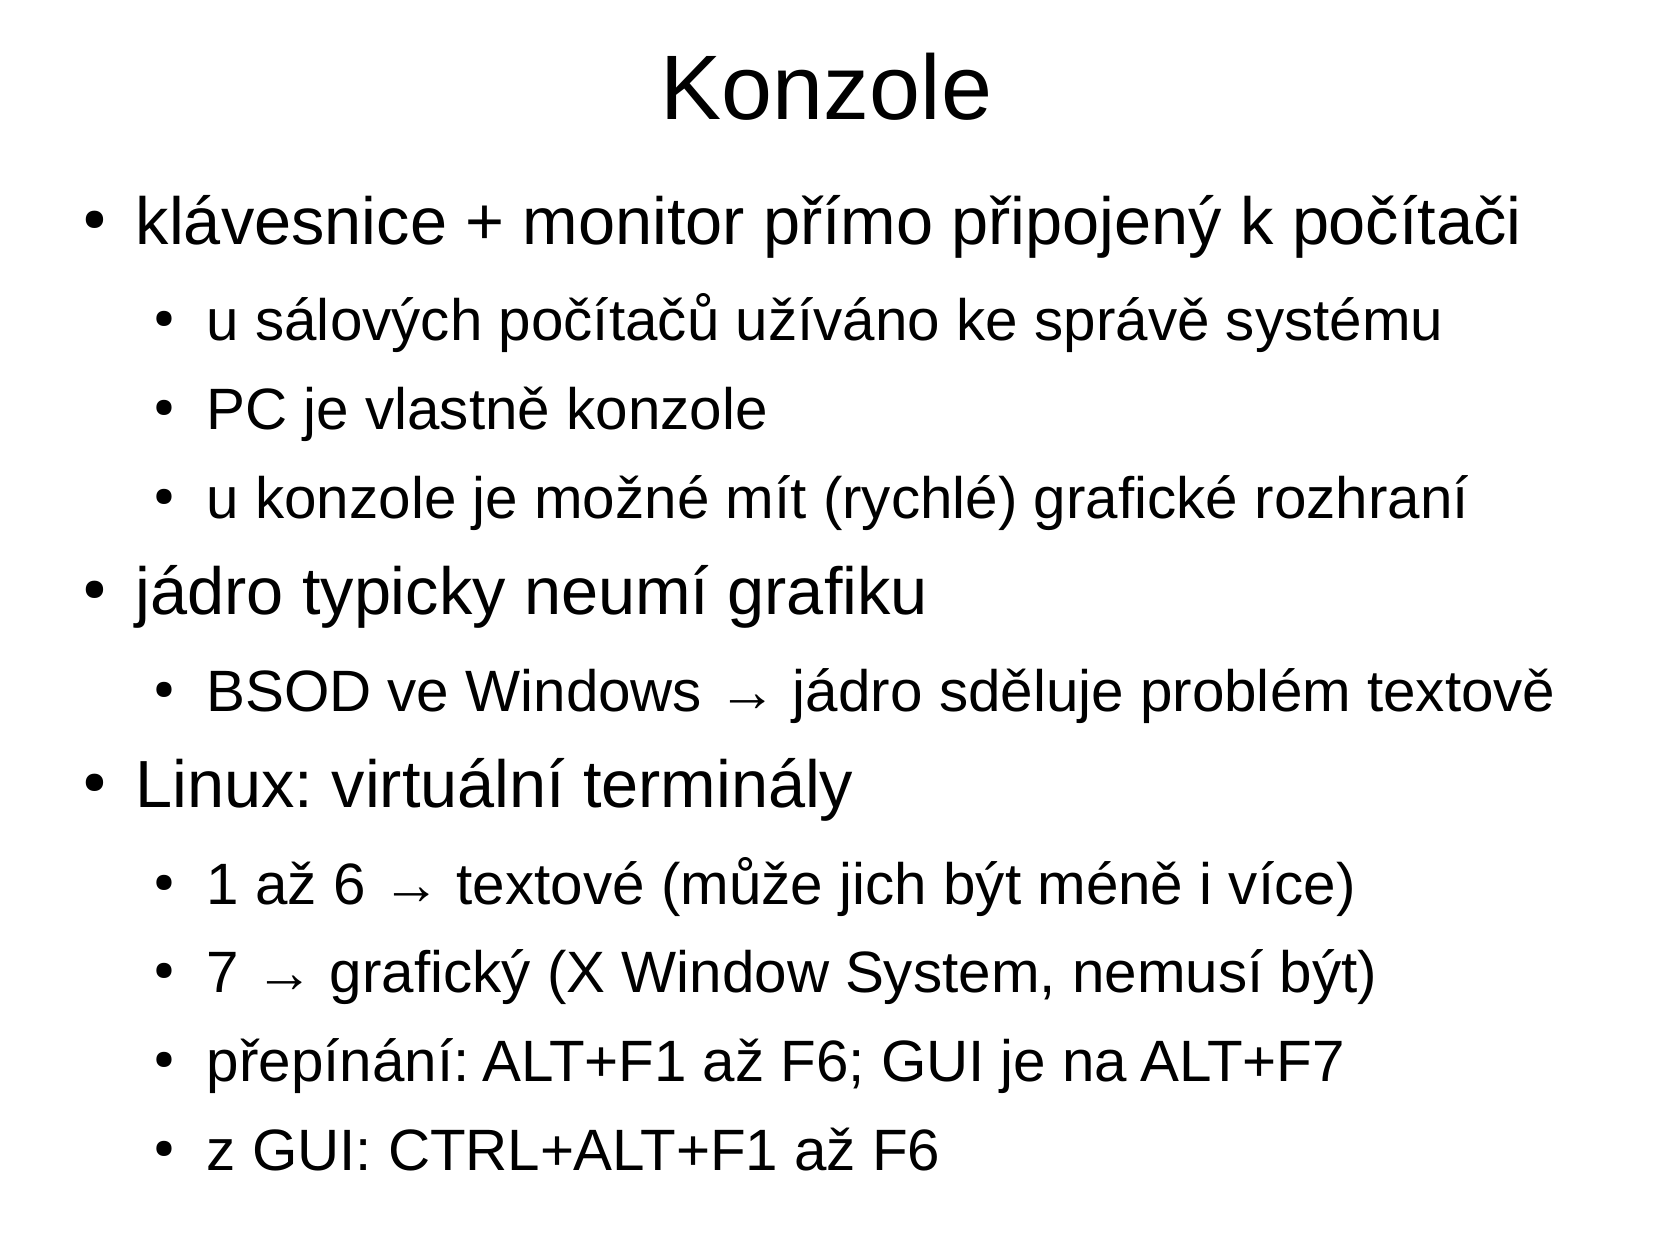

# Konzole
klávesnice + monitor přímo připojený k počítači
u sálových počítačů užíváno ke správě systému
PC je vlastně konzole
u konzole je možné mít (rychlé) grafické rozhraní
jádro typicky neumí grafiku
BSOD ve Windows → jádro sděluje problém textově
Linux: virtuální terminály
1 až 6 → textové (může jich být méně i více)
7 → grafický (X Window System, nemusí být)
přepínání: ALT+F1 až F6; GUI je na ALT+F7
z GUI: CTRL+ALT+F1 až F6